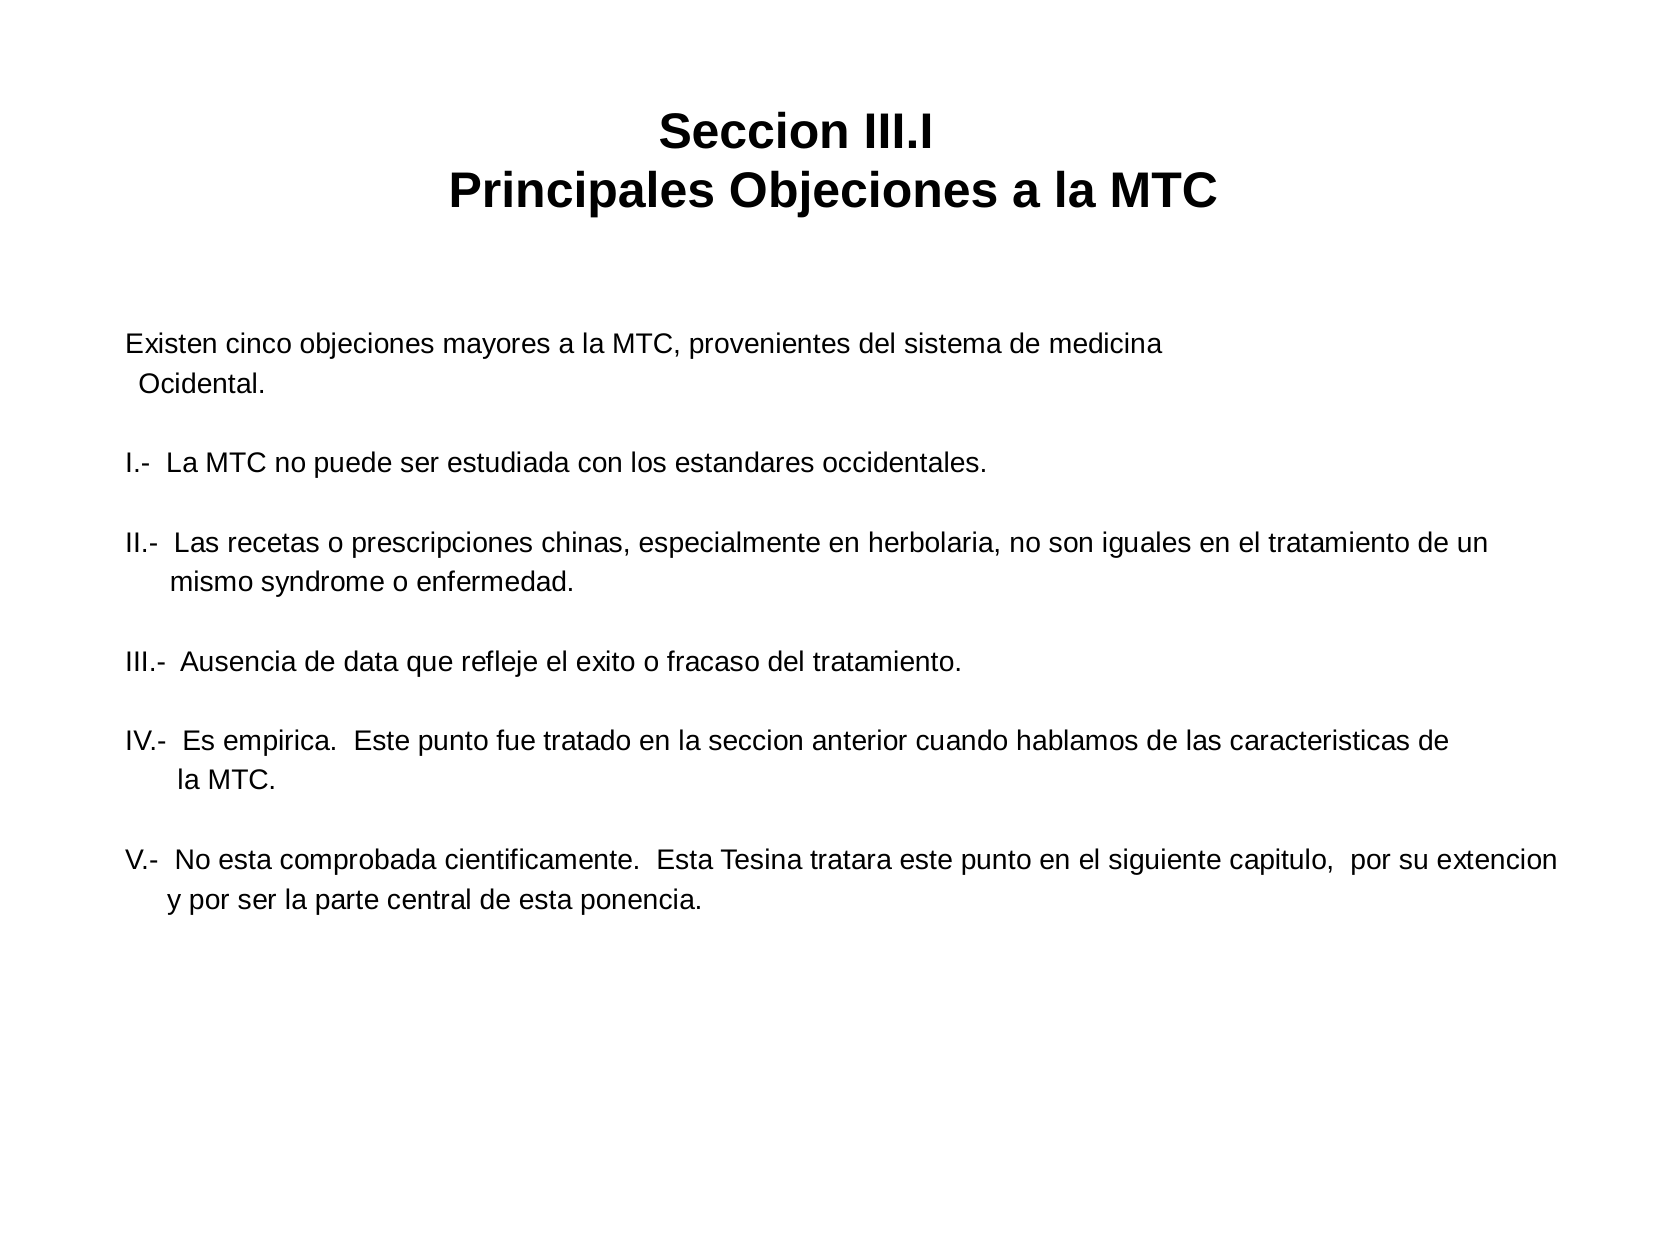

# Seccion III.I Principales Objeciones a la MTC